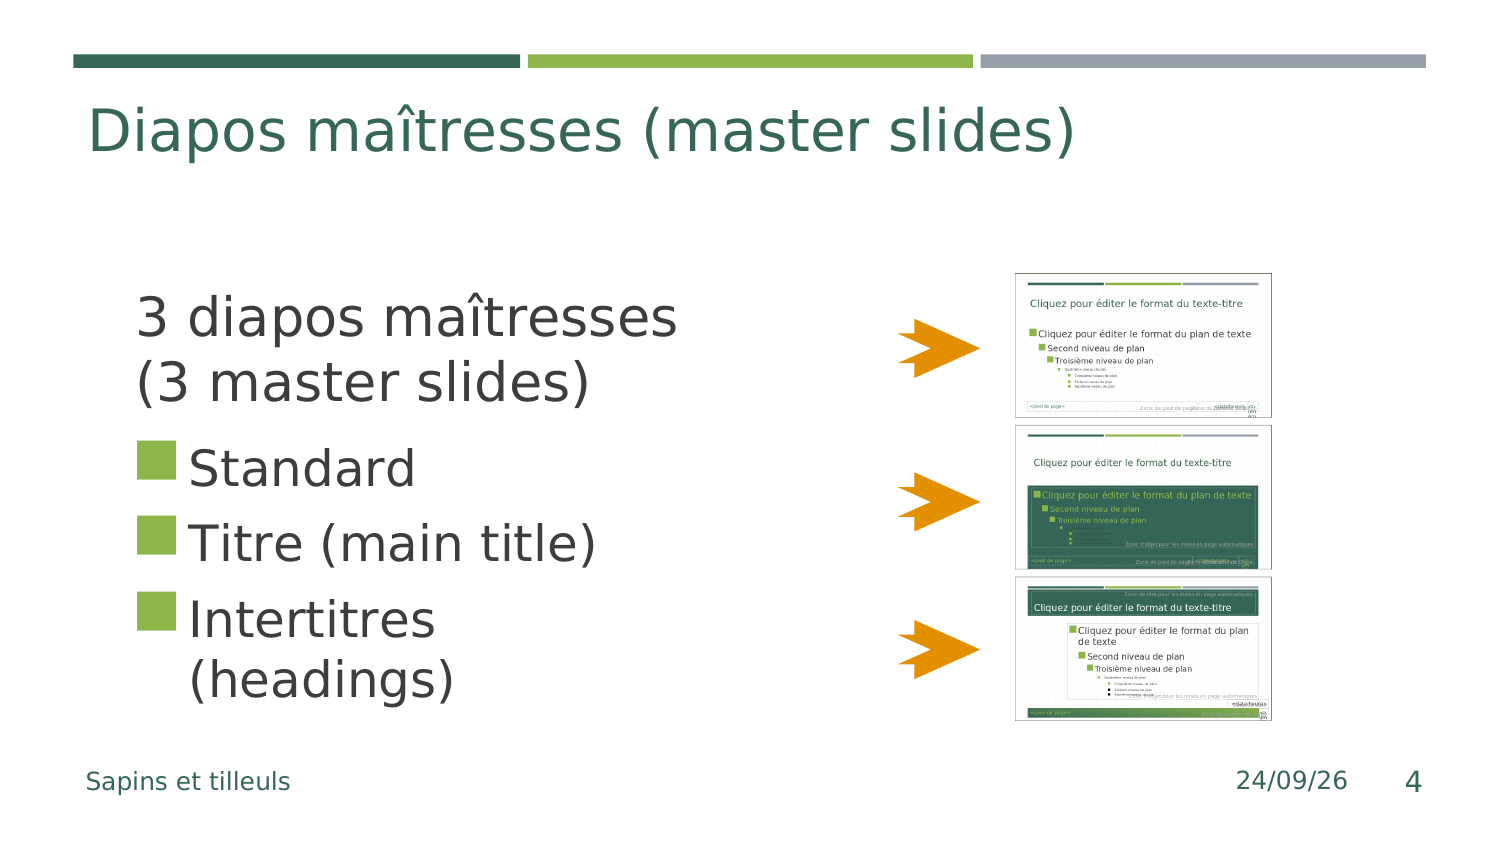

# Diapos maîtresses (master slides)
3 diapos maîtresses (3 master slides)
Standard
Titre (main title)
Intertitres (headings)
Sapins et tilleuls
4